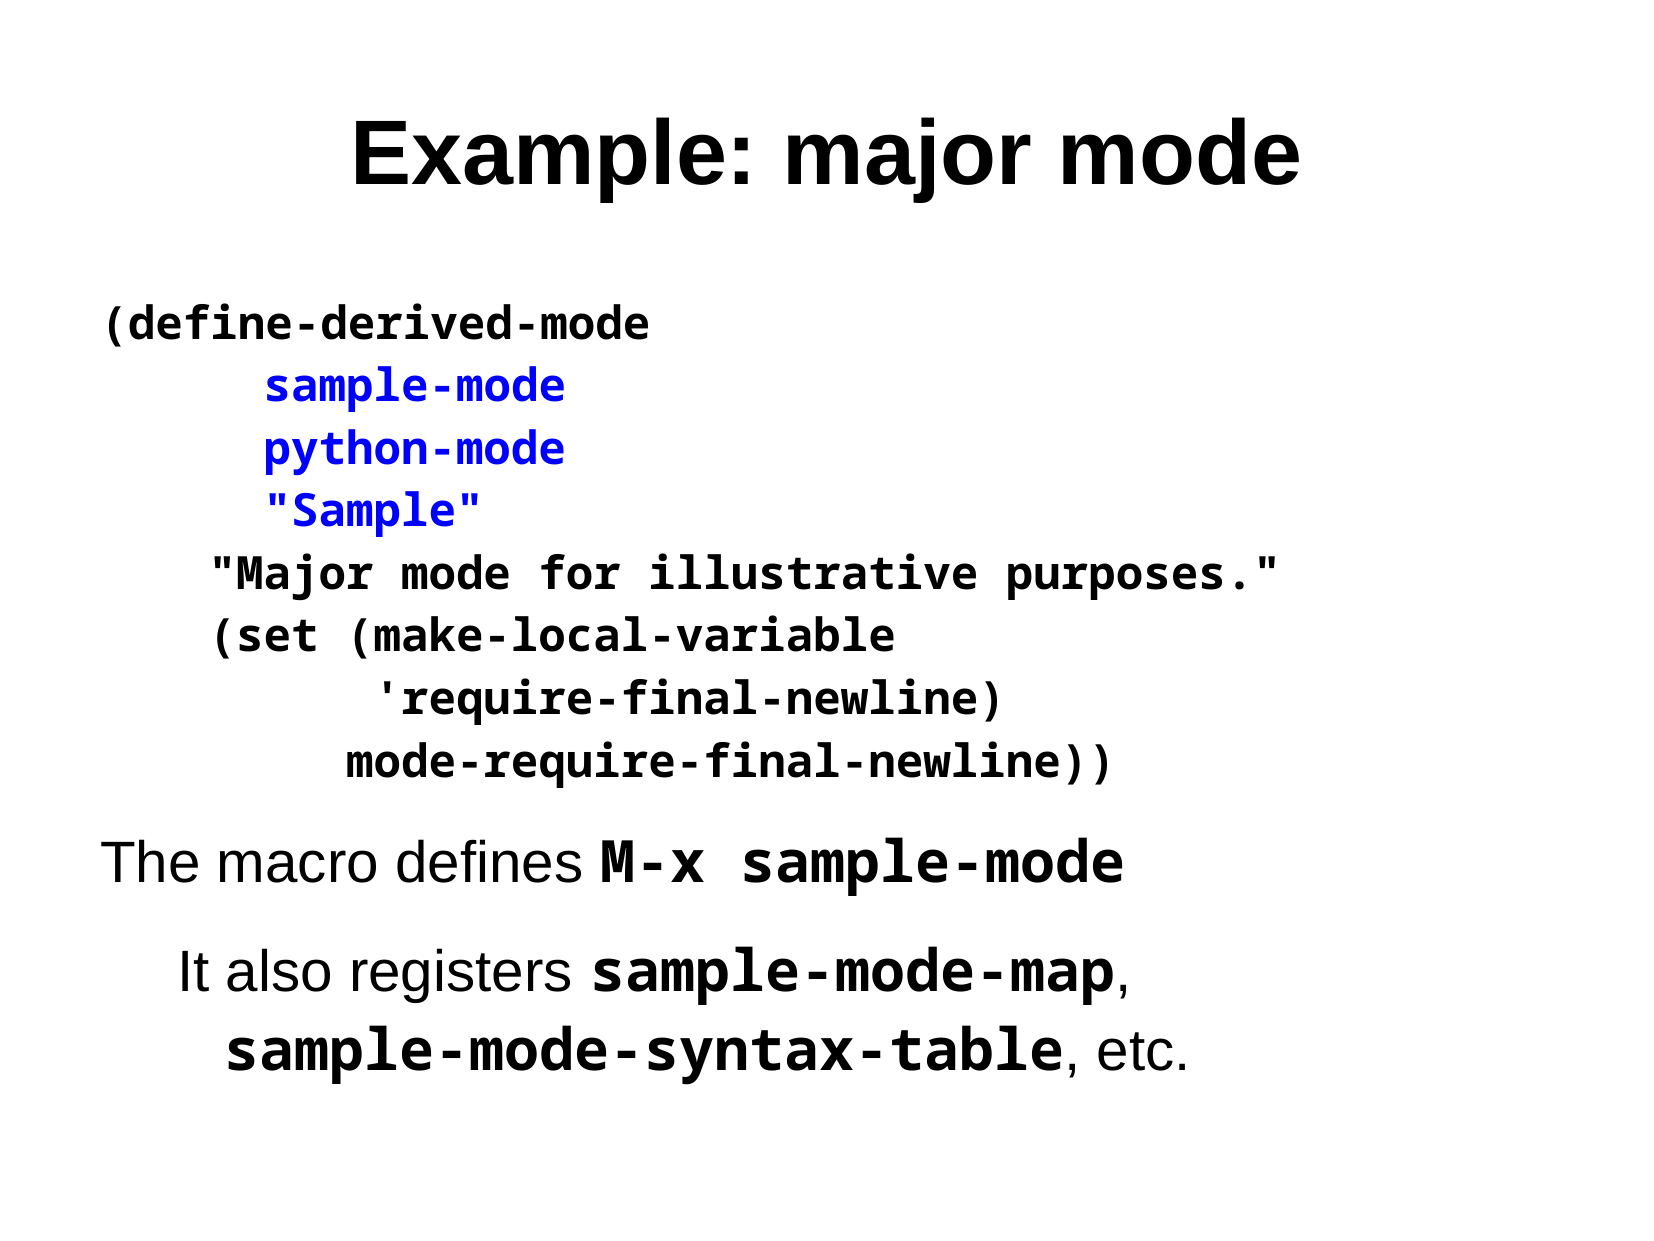

# Example: major mode
(define-derived-mode
 sample-mode
 python-mode
 "Sample"
 "Major mode for illustrative purposes."
 (set (make-local-variable
 'require-final-newline)
 mode-require-final-newline))
The macro defines M-x sample-mode
It also registers sample-mode-map,
sample-mode-syntax-table, etc.